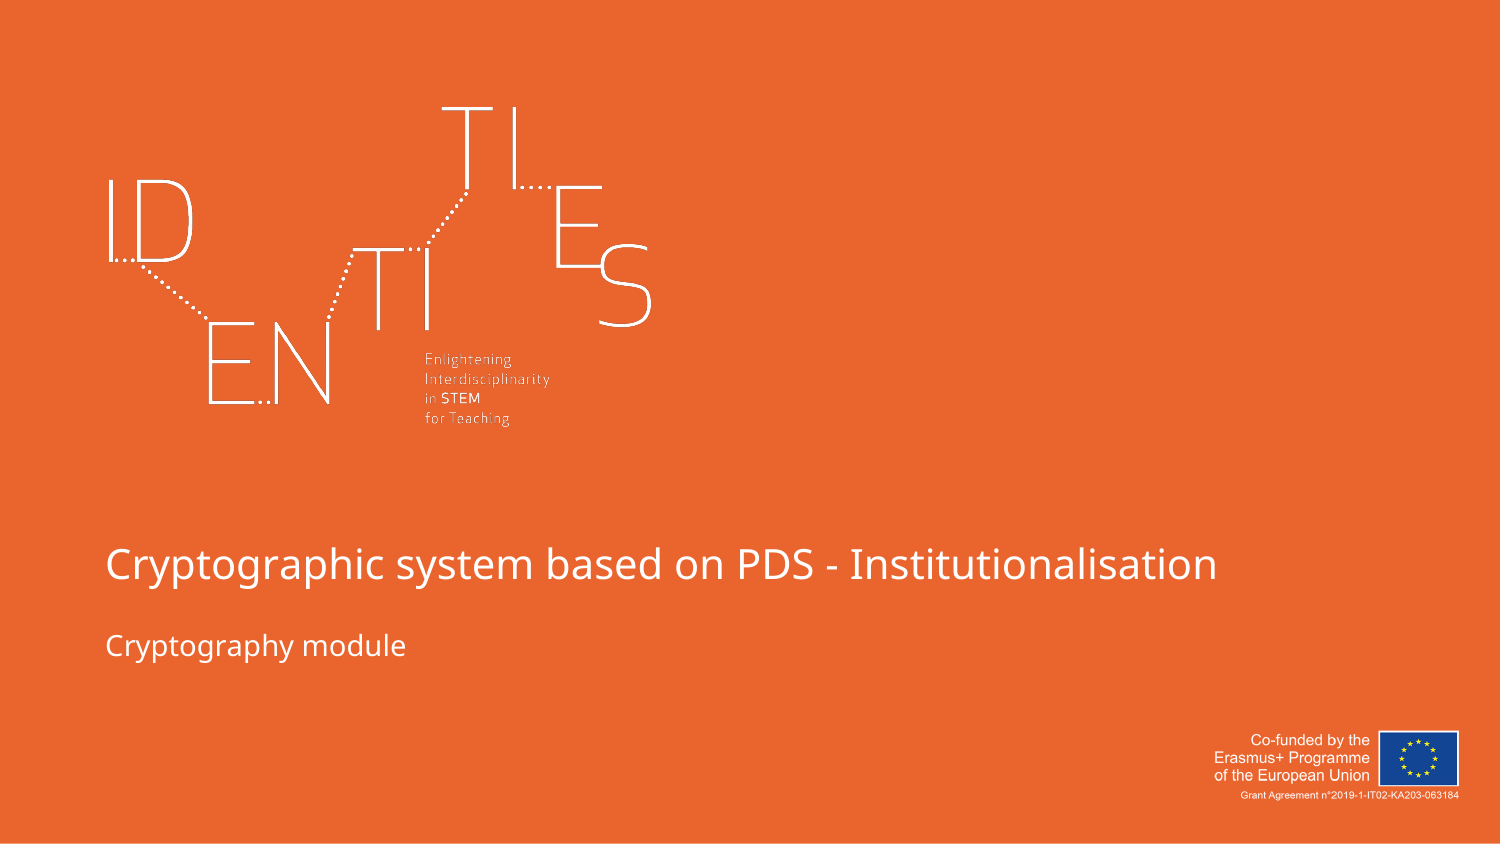

Cryptographic system based on PDS - Institutionalisation
Cryptography module